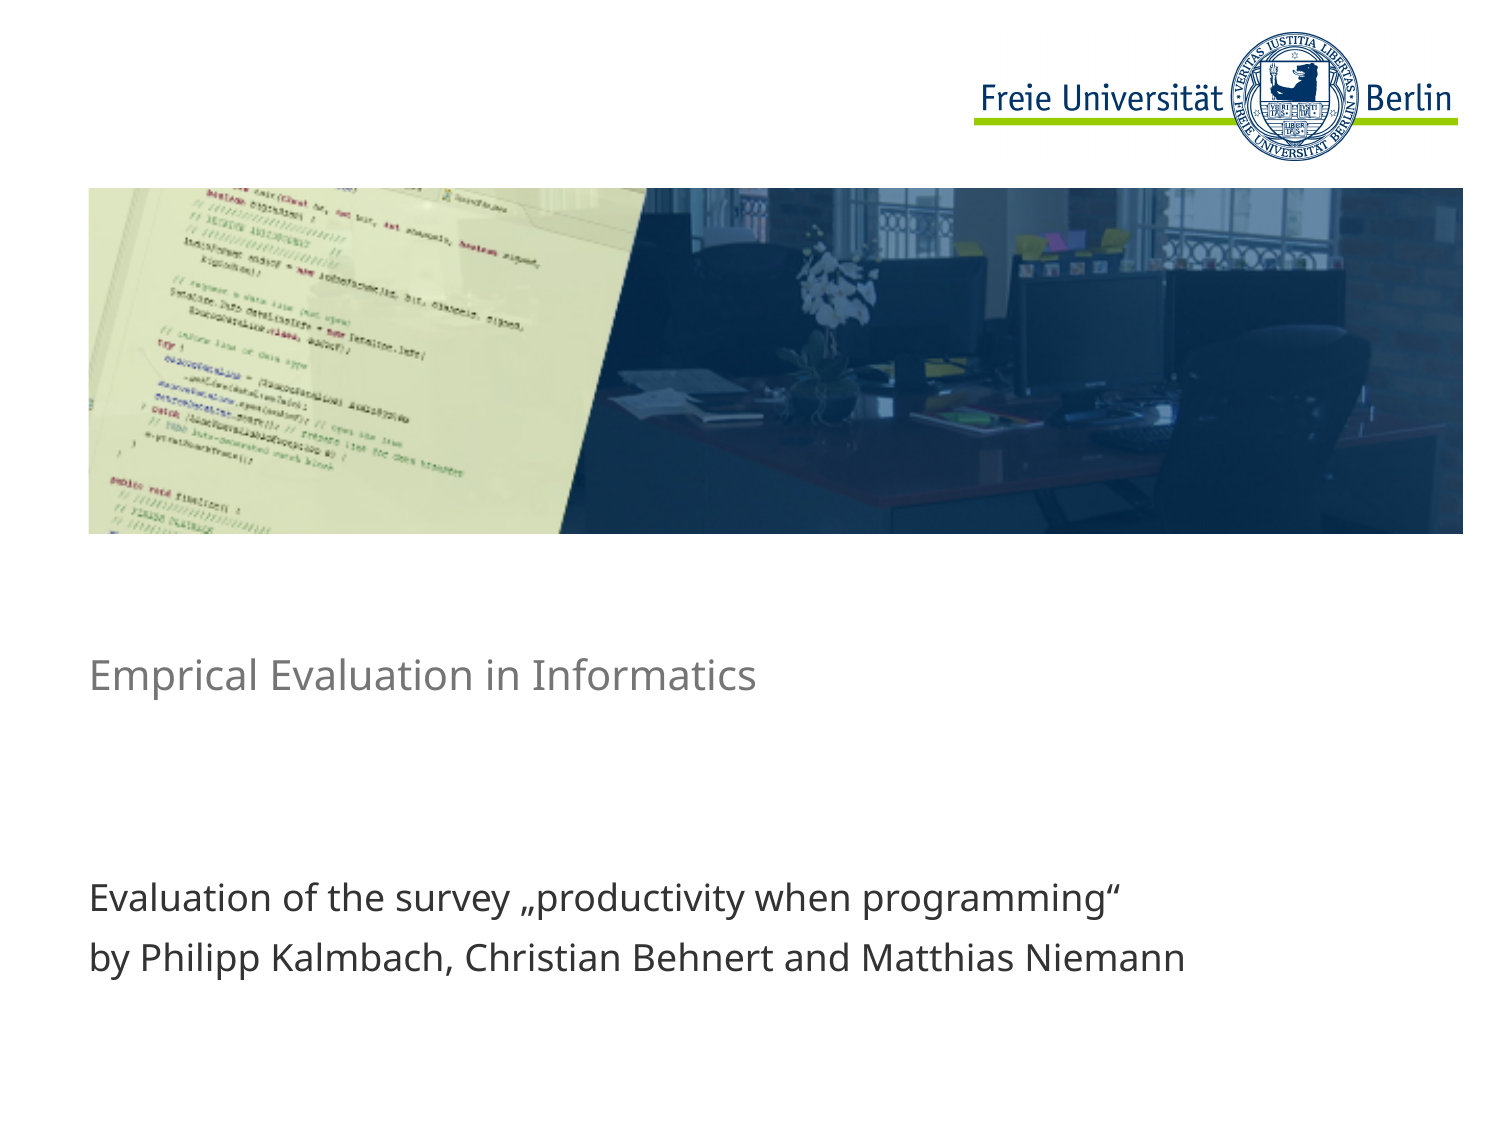

# Emprical Evaluation in Informatics
Evaluation of the survey „productivity when programming“
by Philipp Kalmbach, Christian Behnert and Matthias Niemann